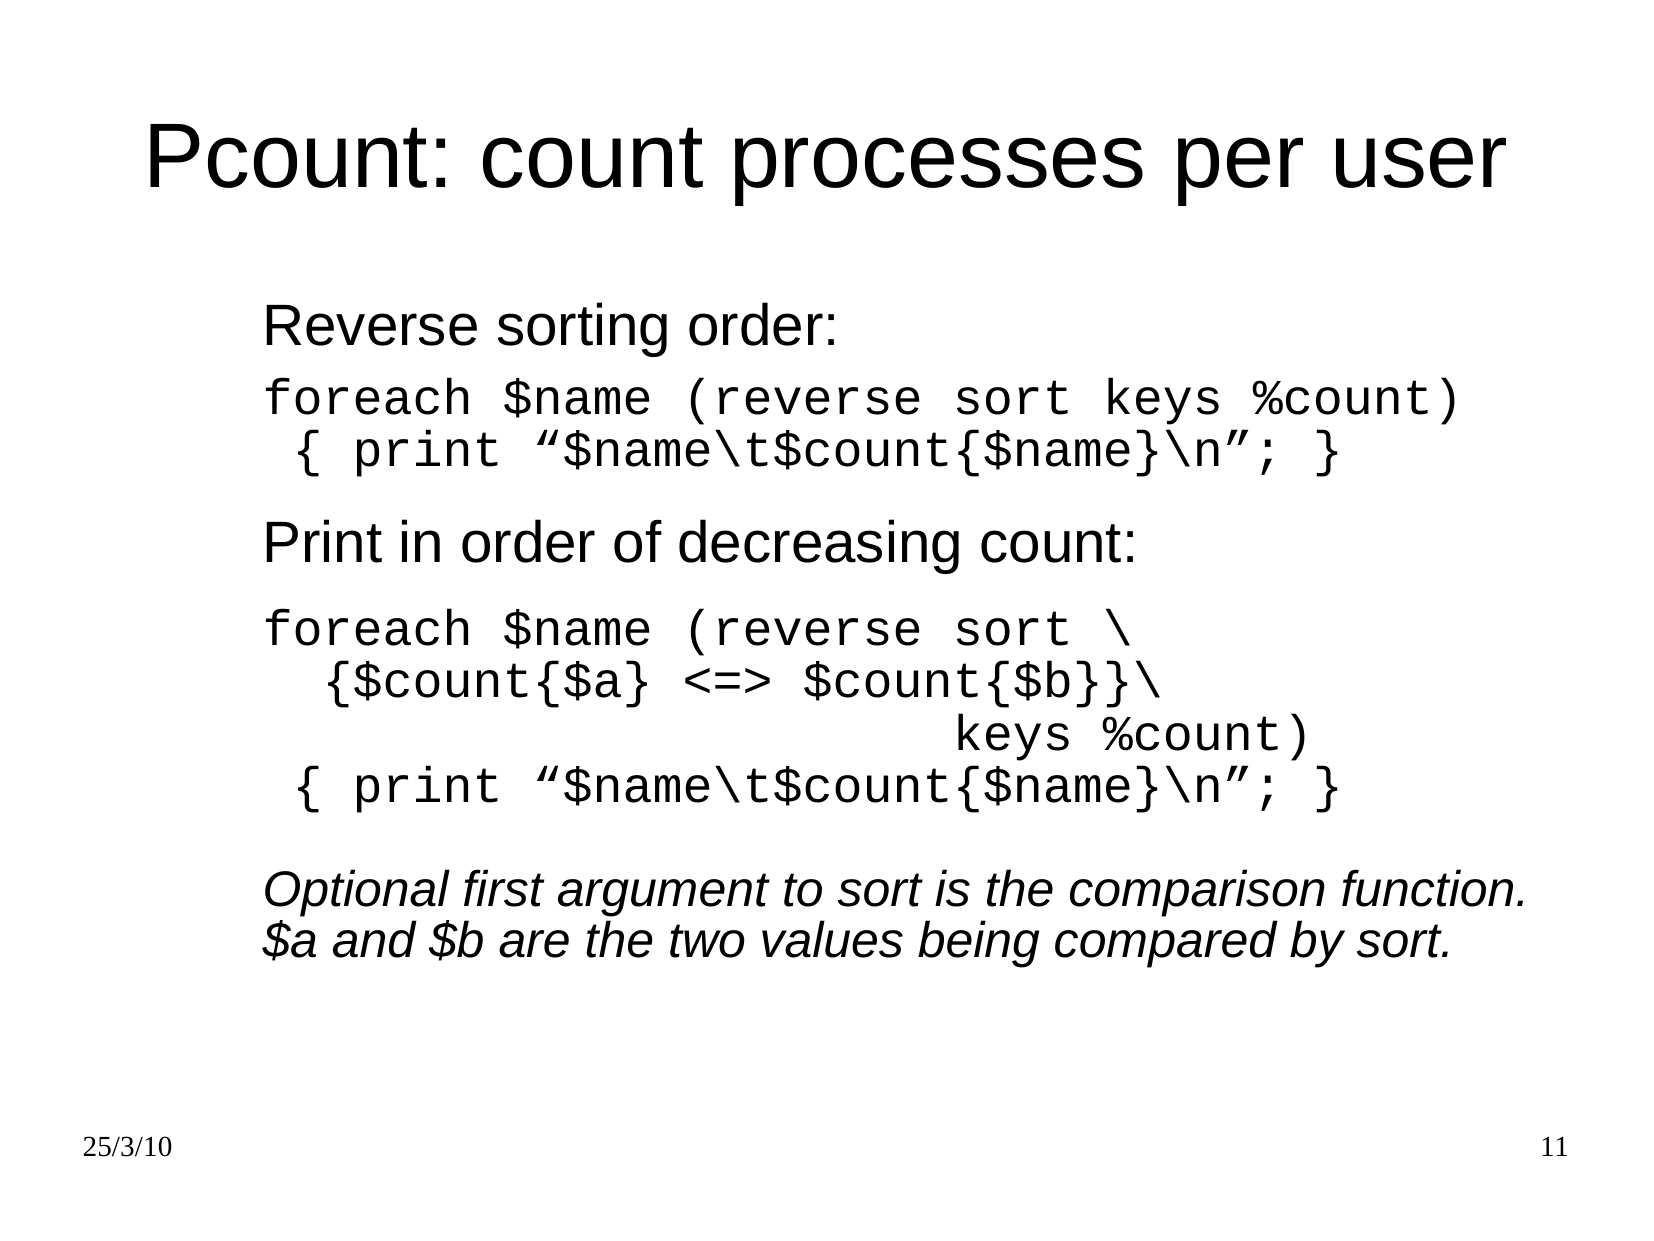

# Pcount: count processes per user
Reverse sorting order:
foreach $name (reverse sort keys %count)
 { print “$name\t$count{$name}\n”; }
Print in order of decreasing count:
foreach $name (reverse sort \
 {$count{$a} <=> $count{$b}}\
 keys %count)
 { print “$name\t$count{$name}\n”; }
Optional first argument to sort is the comparison function.
$a and $b are the two values being compared by sort.
11